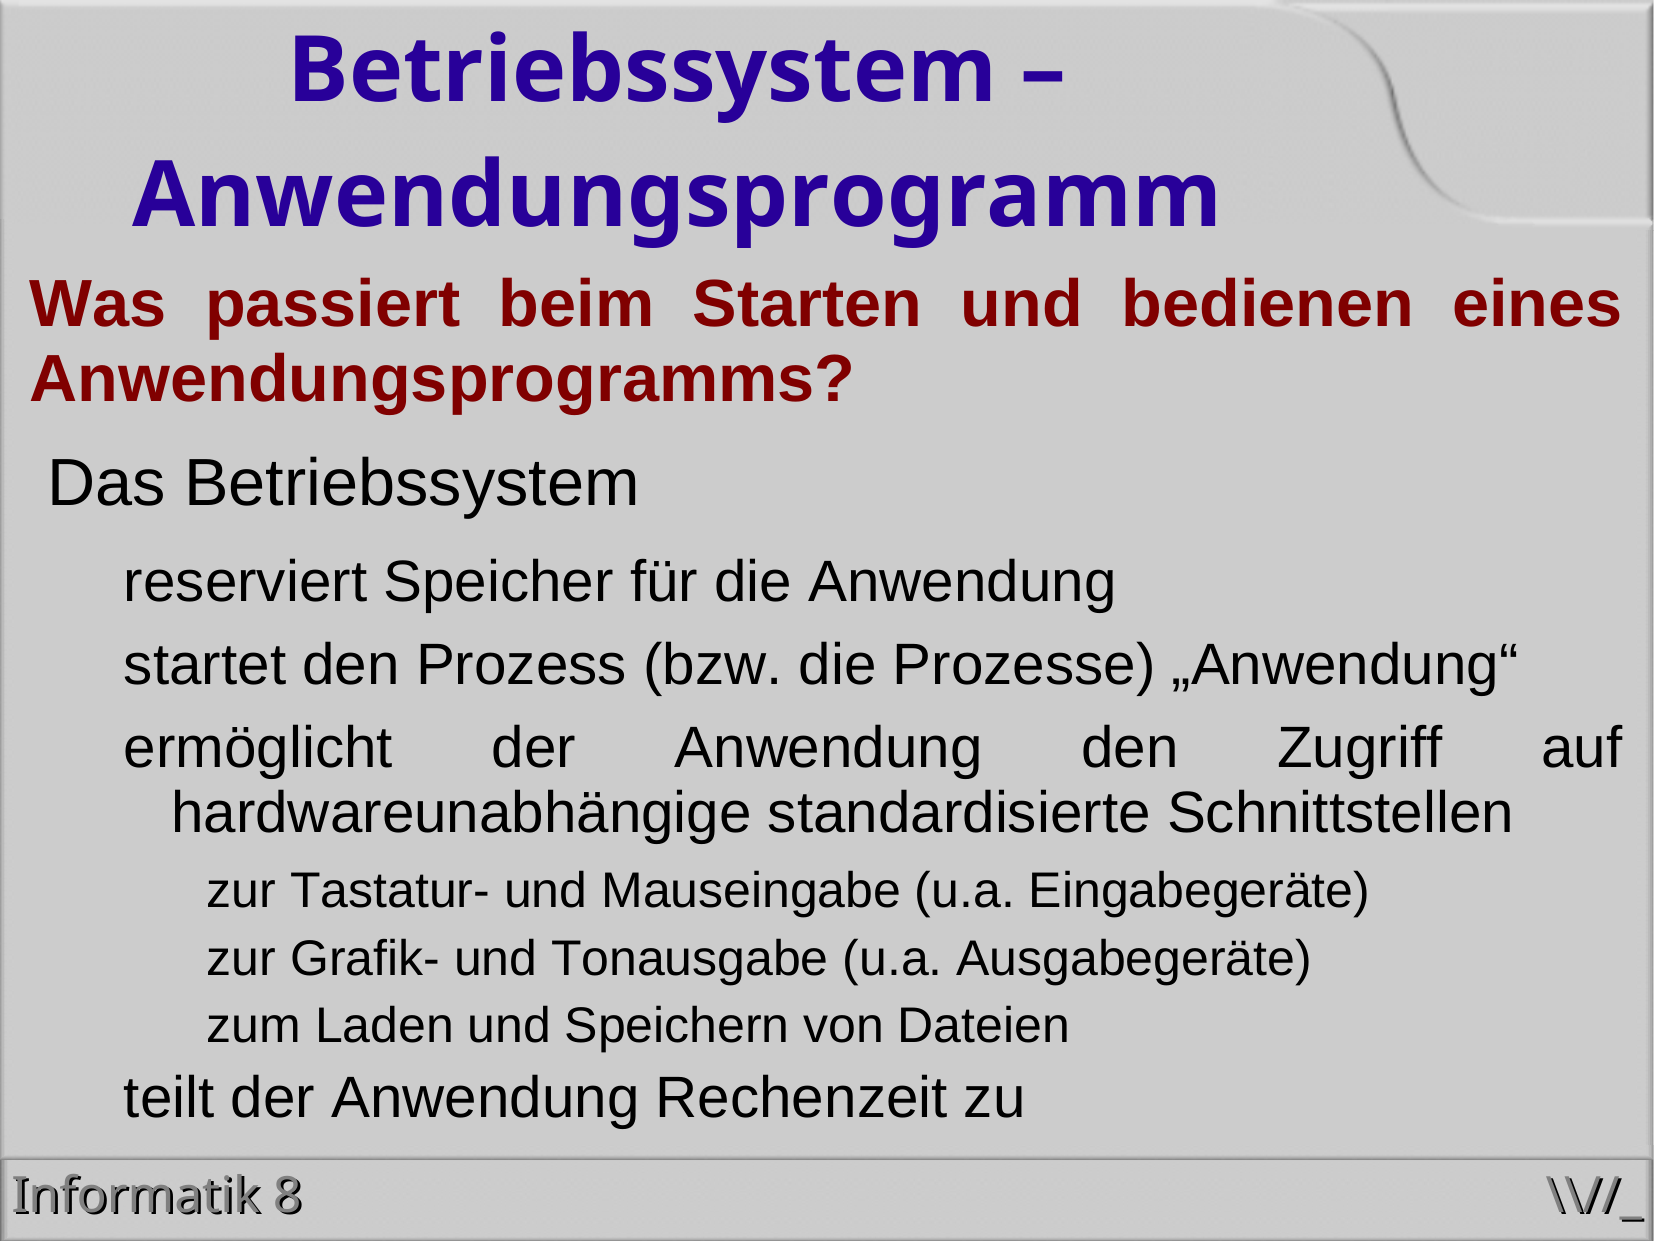

# Betriebssystem – Anwendungsprogramm
Was passiert beim Starten und bedienen eines Anwendungsprogramms?
Das Betriebssystem
reserviert Speicher für die Anwendung
startet den Prozess (bzw. die Prozesse) „Anwendung“
ermöglicht der Anwendung den Zugriff auf hardwareunabhängige standardisierte Schnittstellen
zur Tastatur- und Mauseingabe (u.a. Eingabegeräte)
zur Grafik- und Tonausgabe (u.a. Ausgabegeräte)
zum Laden und Speichern von Dateien
teilt der Anwendung Rechenzeit zu